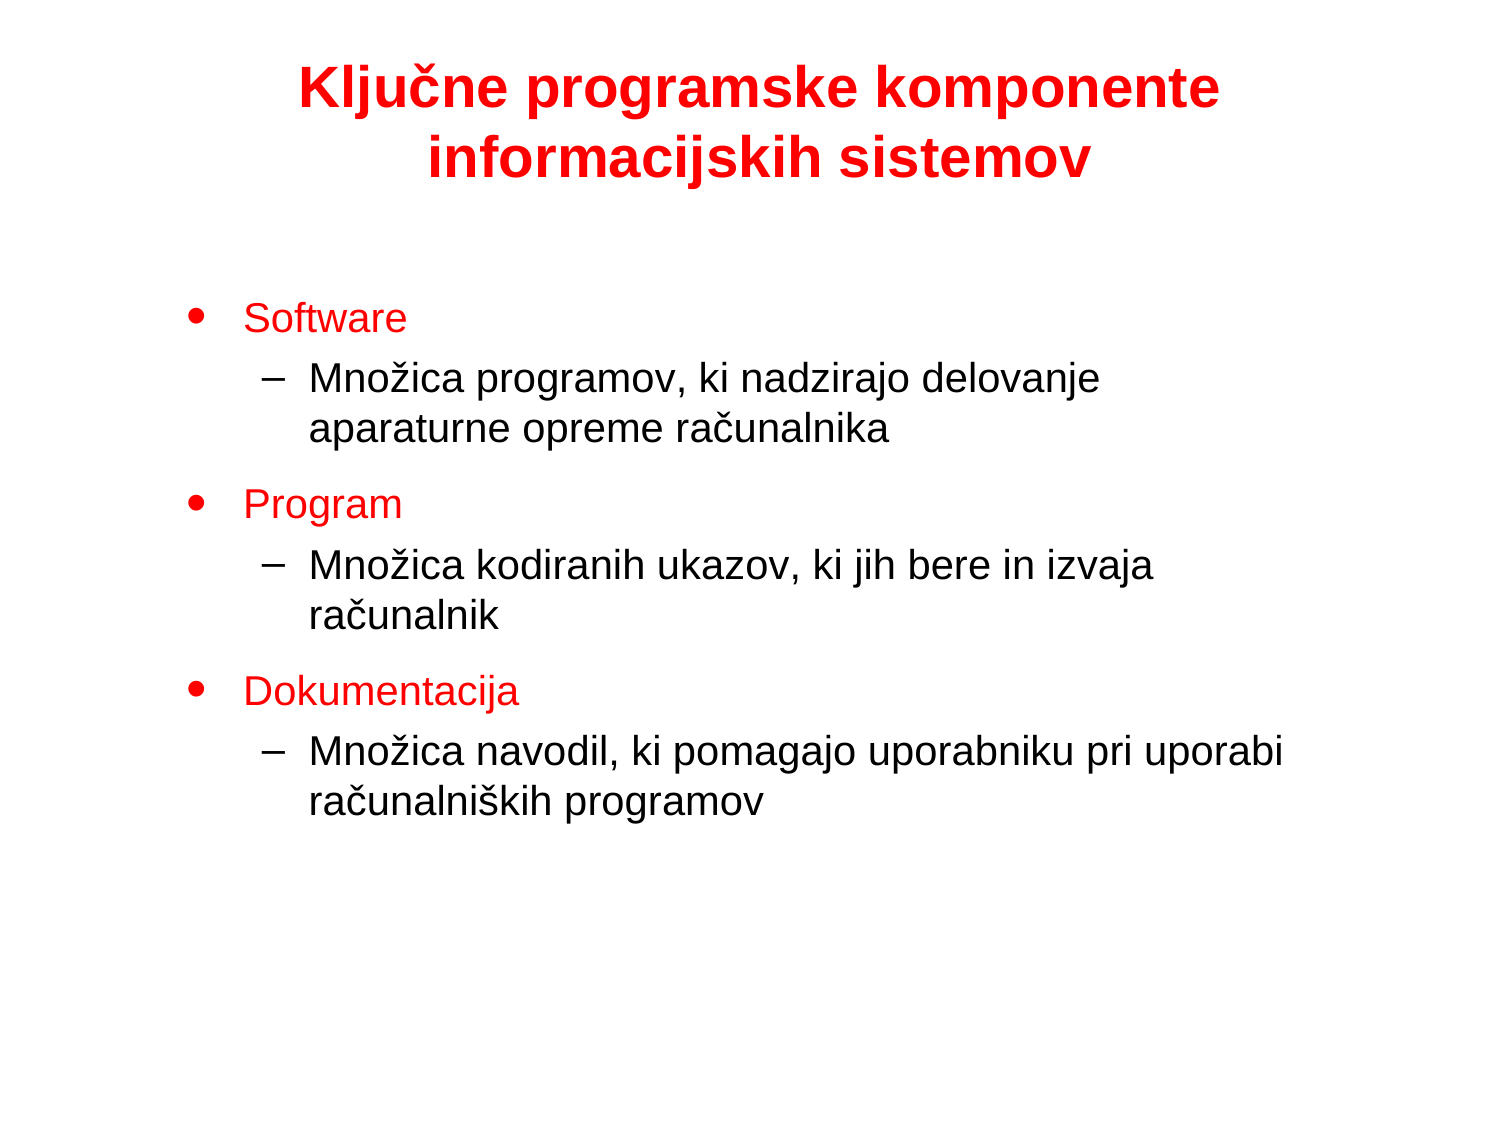

# Ključne programske komponente informacijskih sistemov
Software
Množica programov, ki nadzirajo delovanje aparaturne opreme računalnika
Program
Množica kodiranih ukazov, ki jih bere in izvaja računalnik
Dokumentacija
Množica navodil, ki pomagajo uporabniku pri uporabi računalniških programov